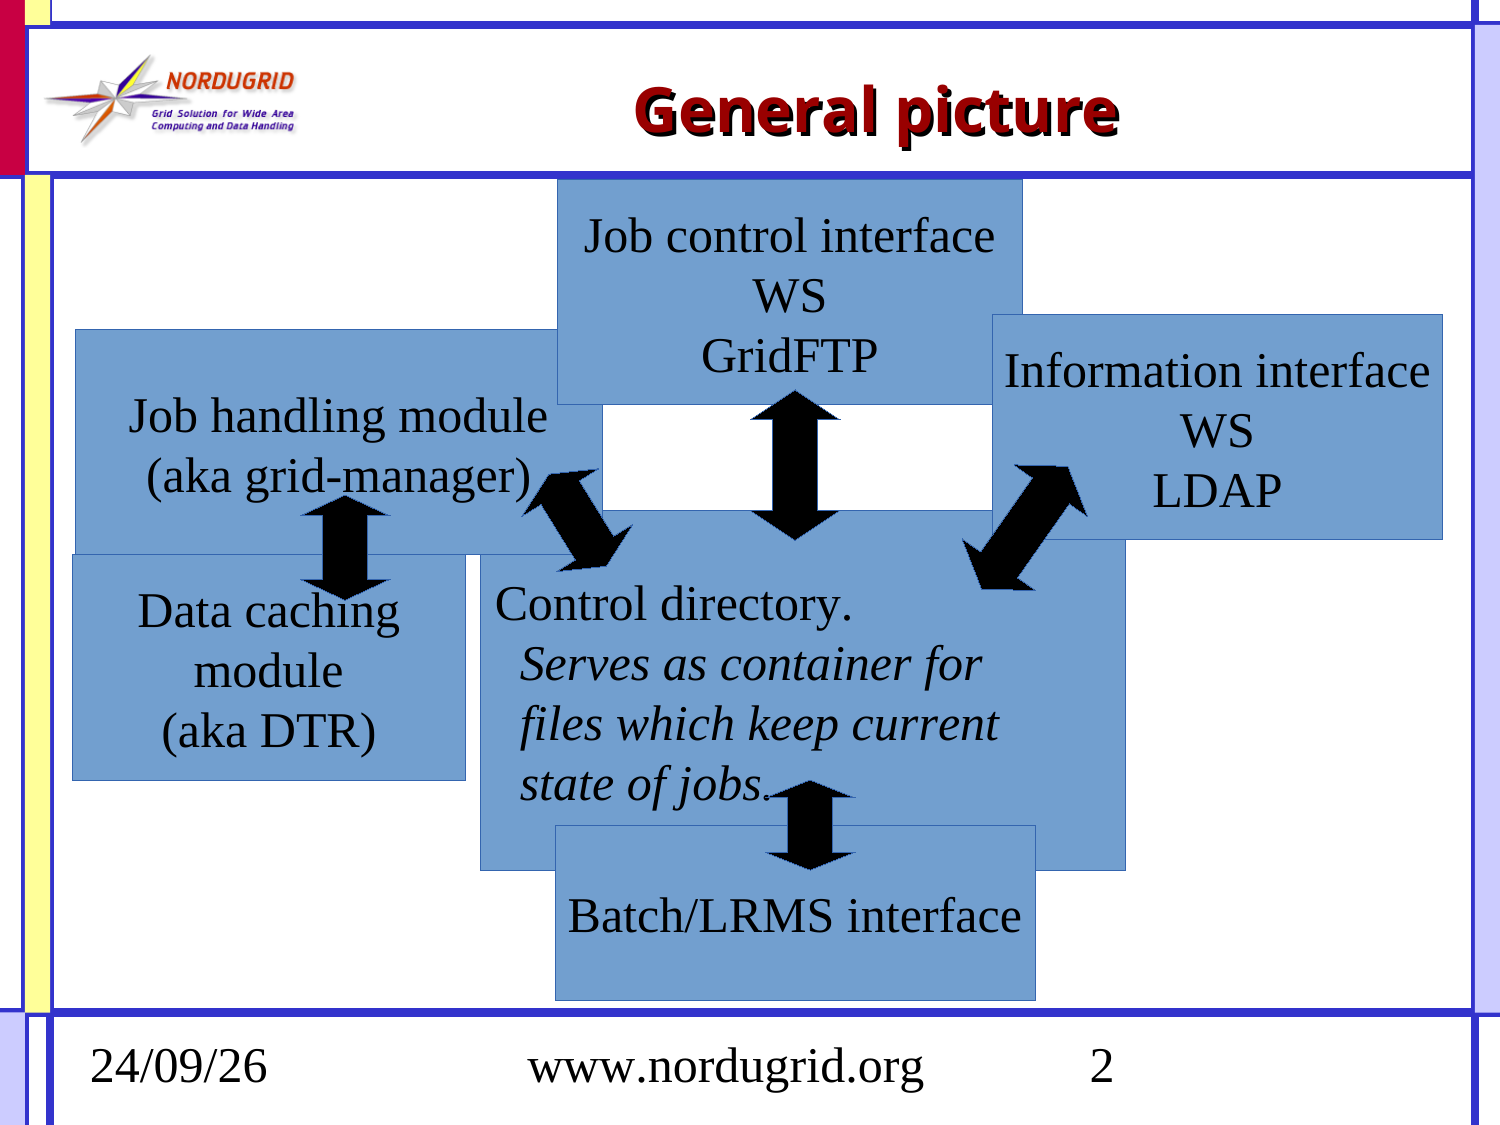

# General picture
Job control interface
WS
GridFTP
Information interface
WS
LDAP
Job handling module
(aka grid-manager)
Control directory.
 Serves as container for
 files which keep current
 state of jobs.
Data caching
module
(aka DTR)
Batch/LRMS interface
www.nordugrid.org
2